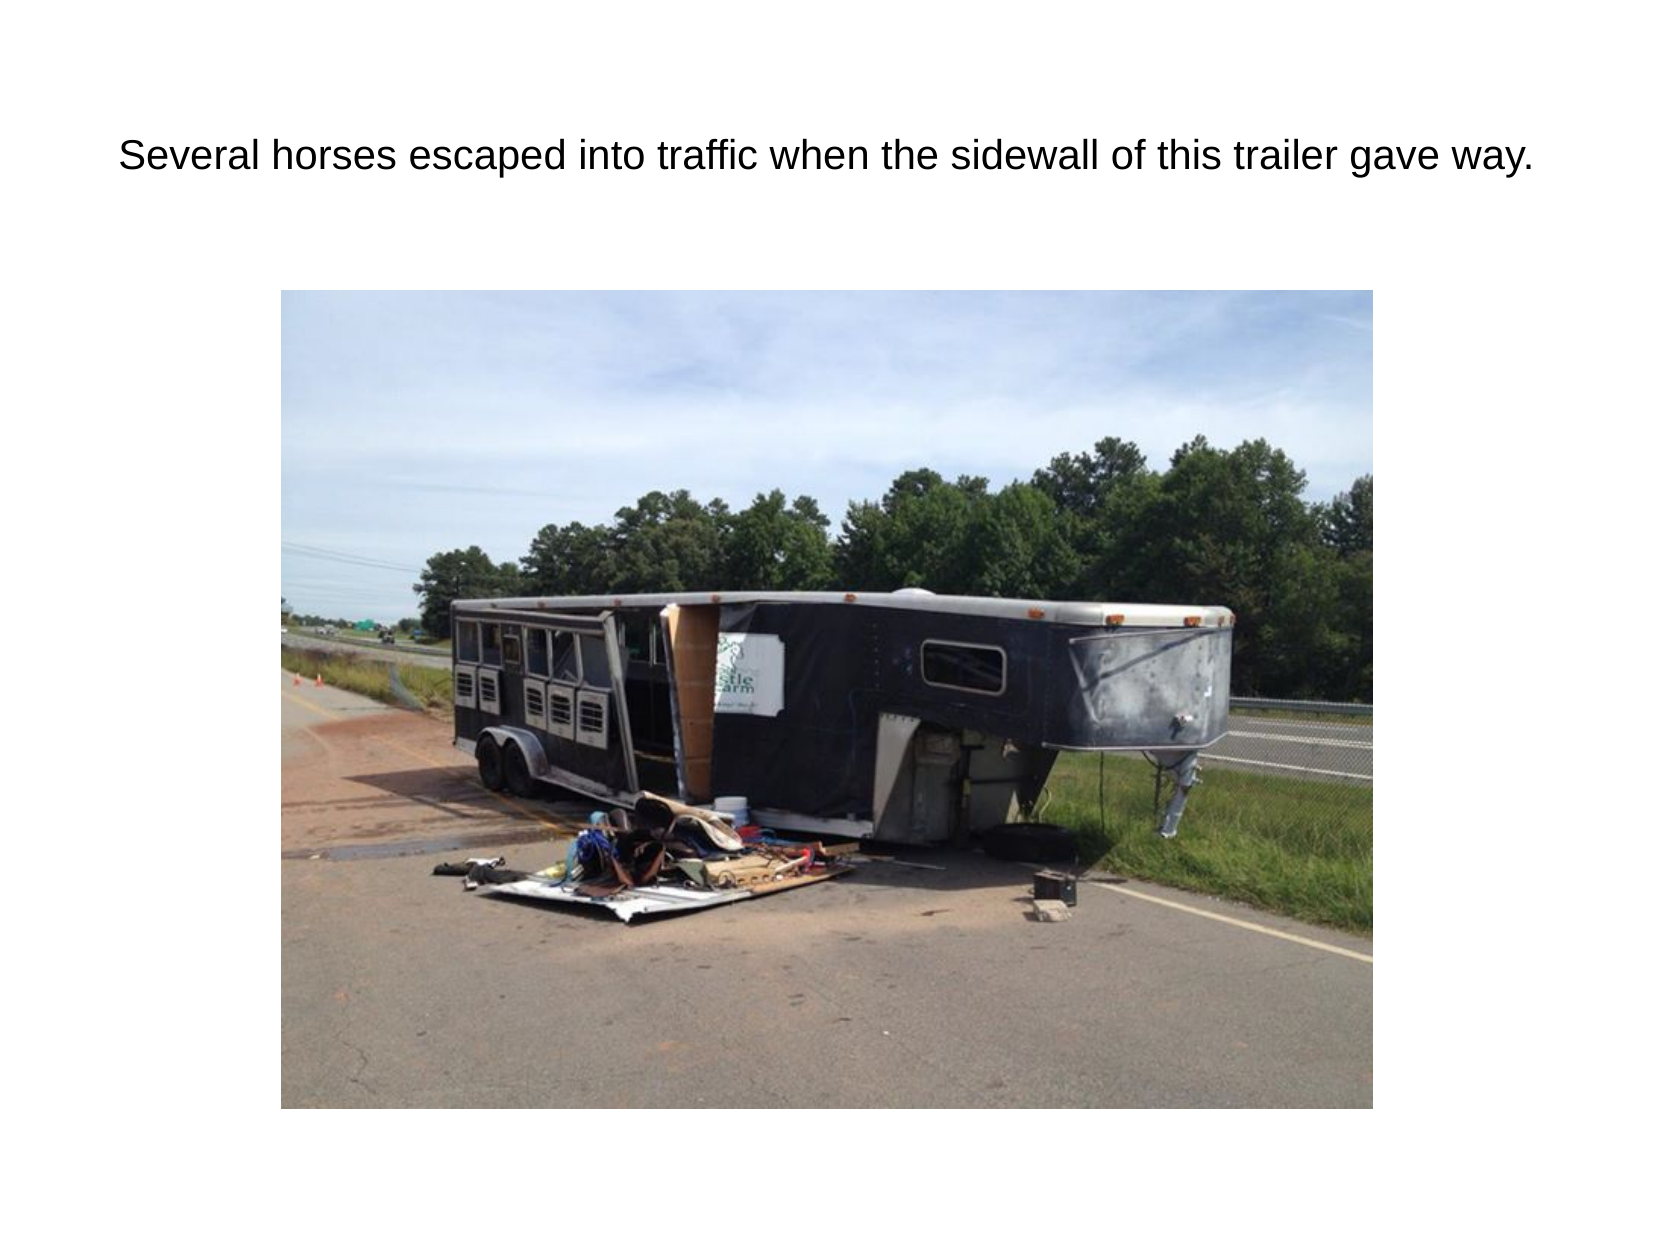

# Several horses escaped into traffic when the sidewall of this trailer gave way.